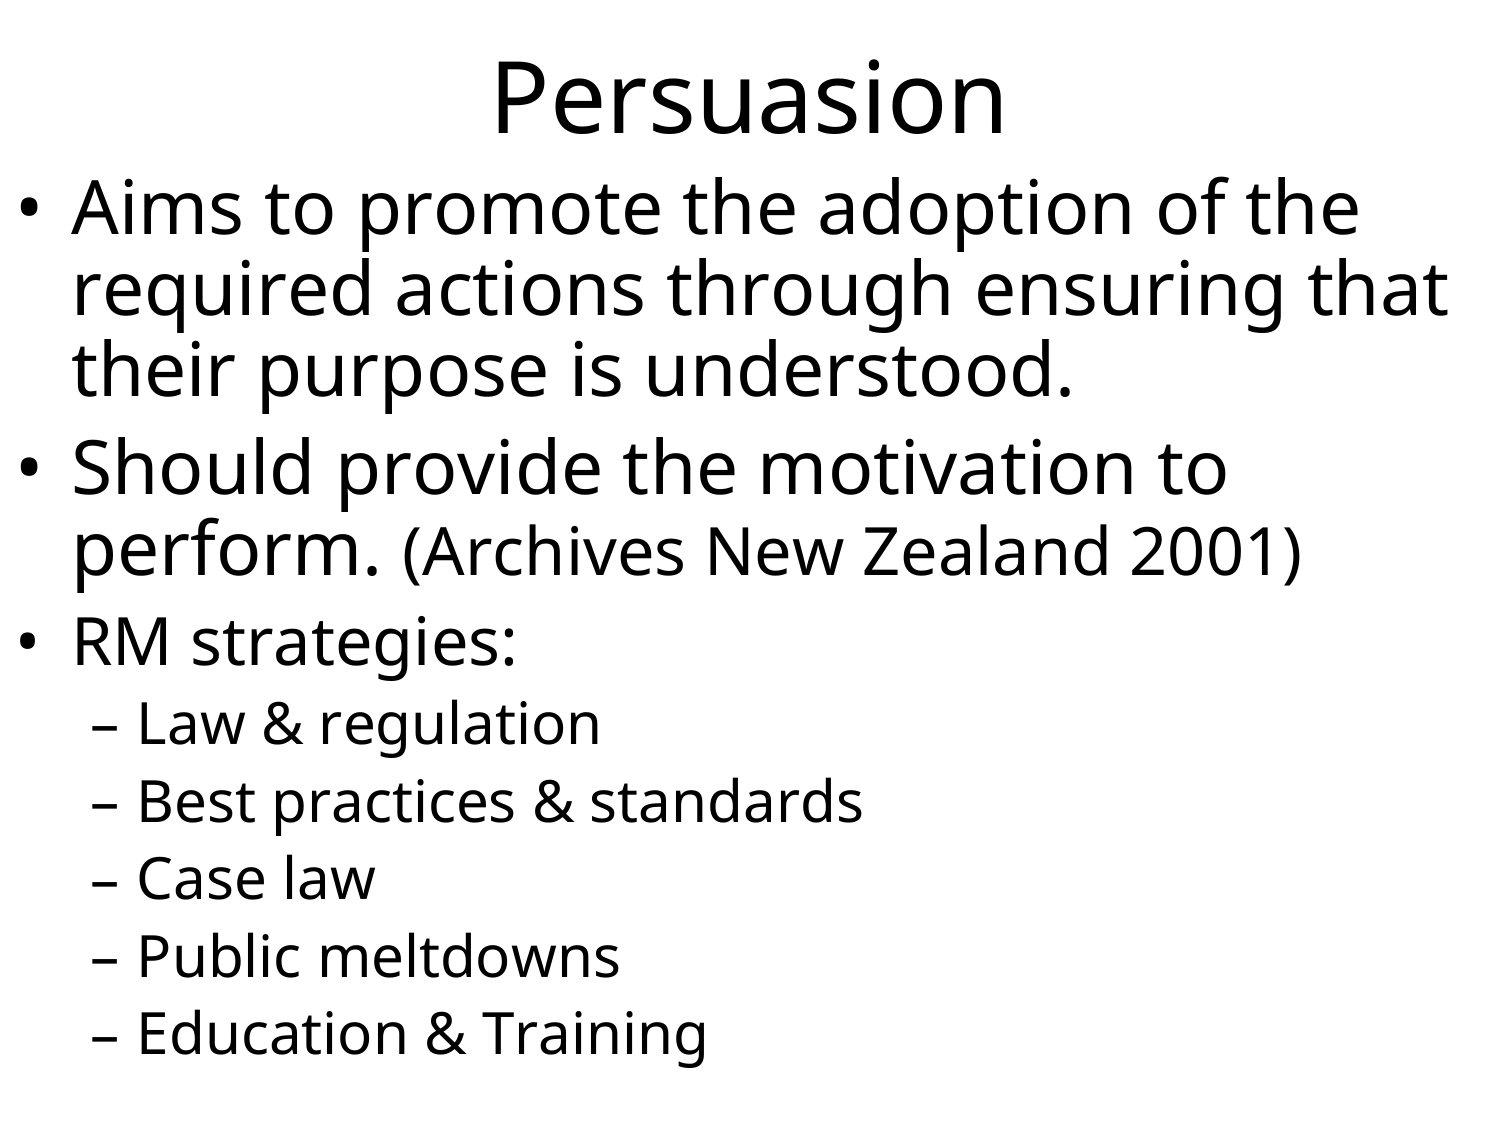

# Persuasion
Aims to promote the adoption of the required actions through ensuring that their purpose is understood.
Should provide the motivation to perform. (Archives New Zealand 2001)
RM strategies:
Law & regulation
Best practices & standards
Case law
Public meltdowns
Education & Training